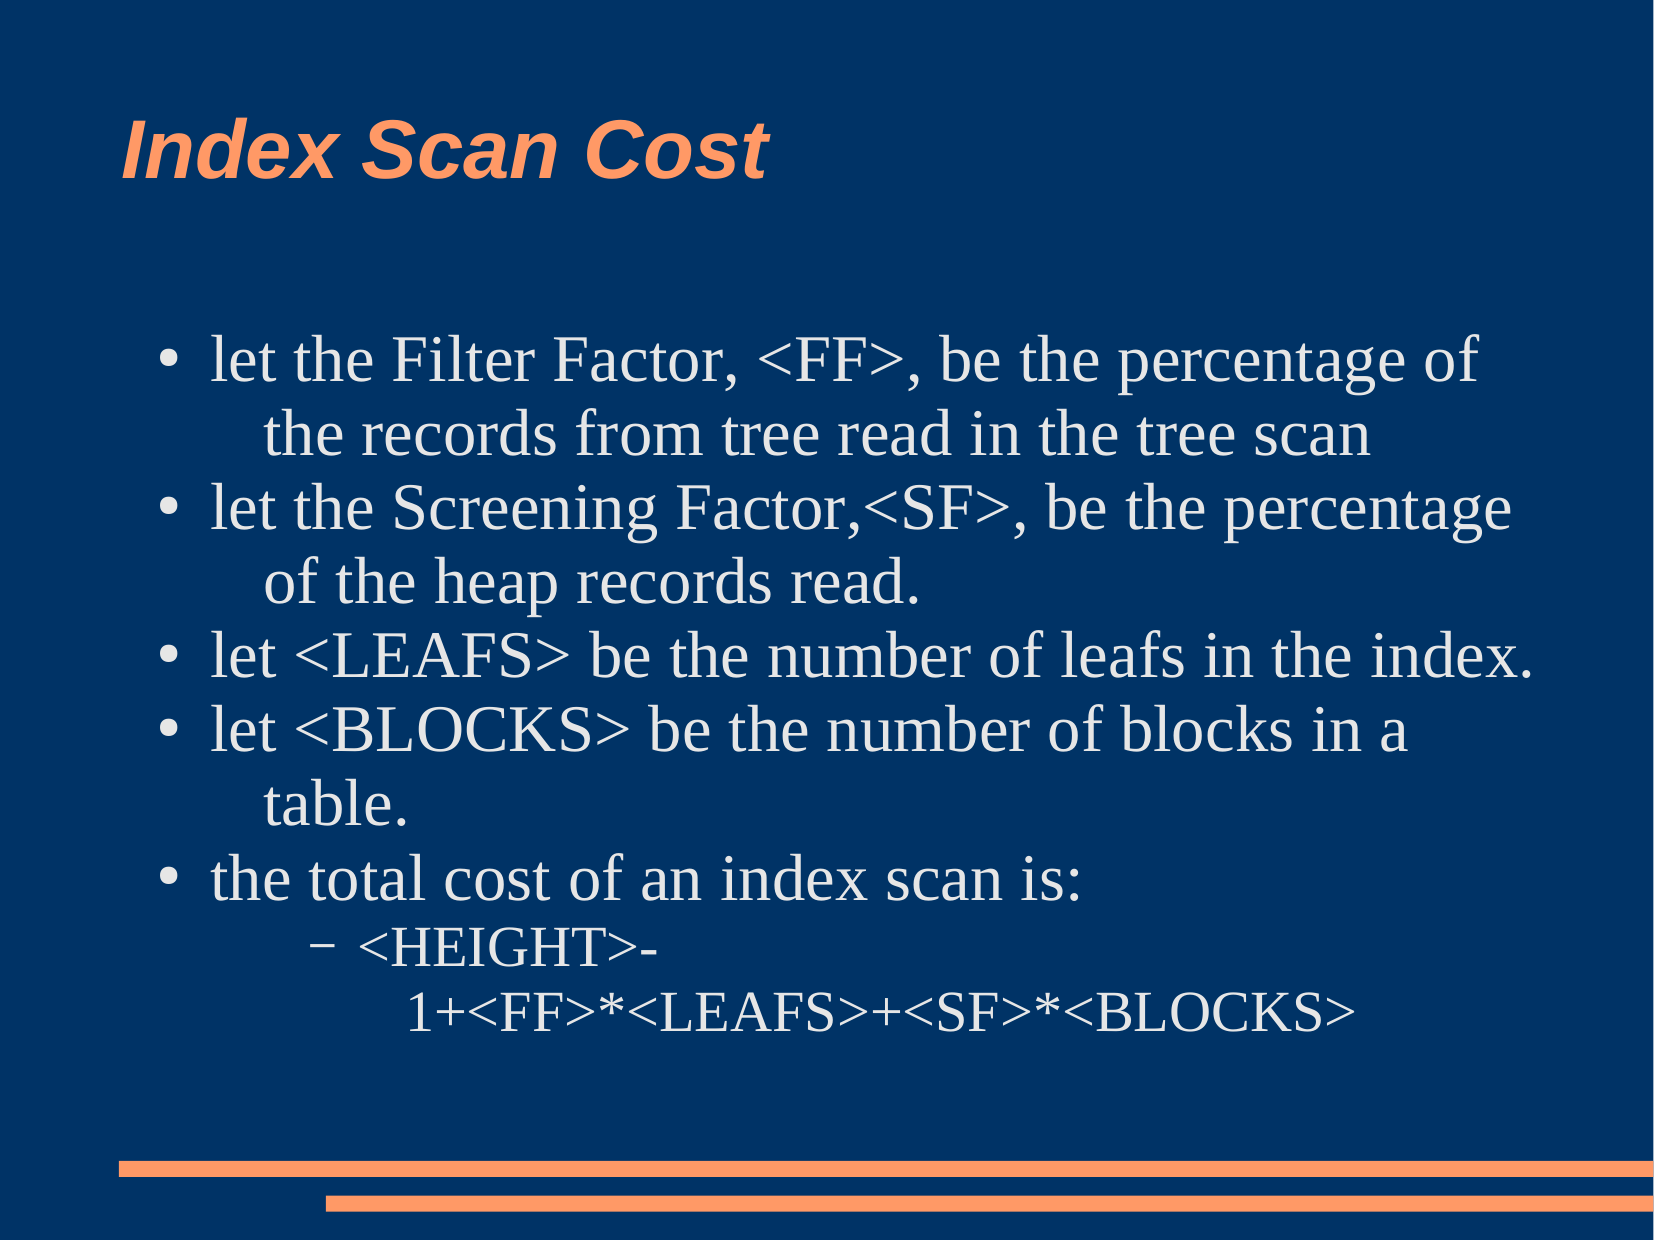

# Index Scan Cost
let the Filter Factor, <FF>, be the percentage of the records from tree read in the tree scan
let the Screening Factor,<SF>, be the percentage of the heap records read.
let <LEAFS> be the number of leafs in the index.
let <BLOCKS> be the number of blocks in a table.
the total cost of an index scan is:
<HEIGHT>-1+<FF>*<LEAFS>+<SF>*<BLOCKS>